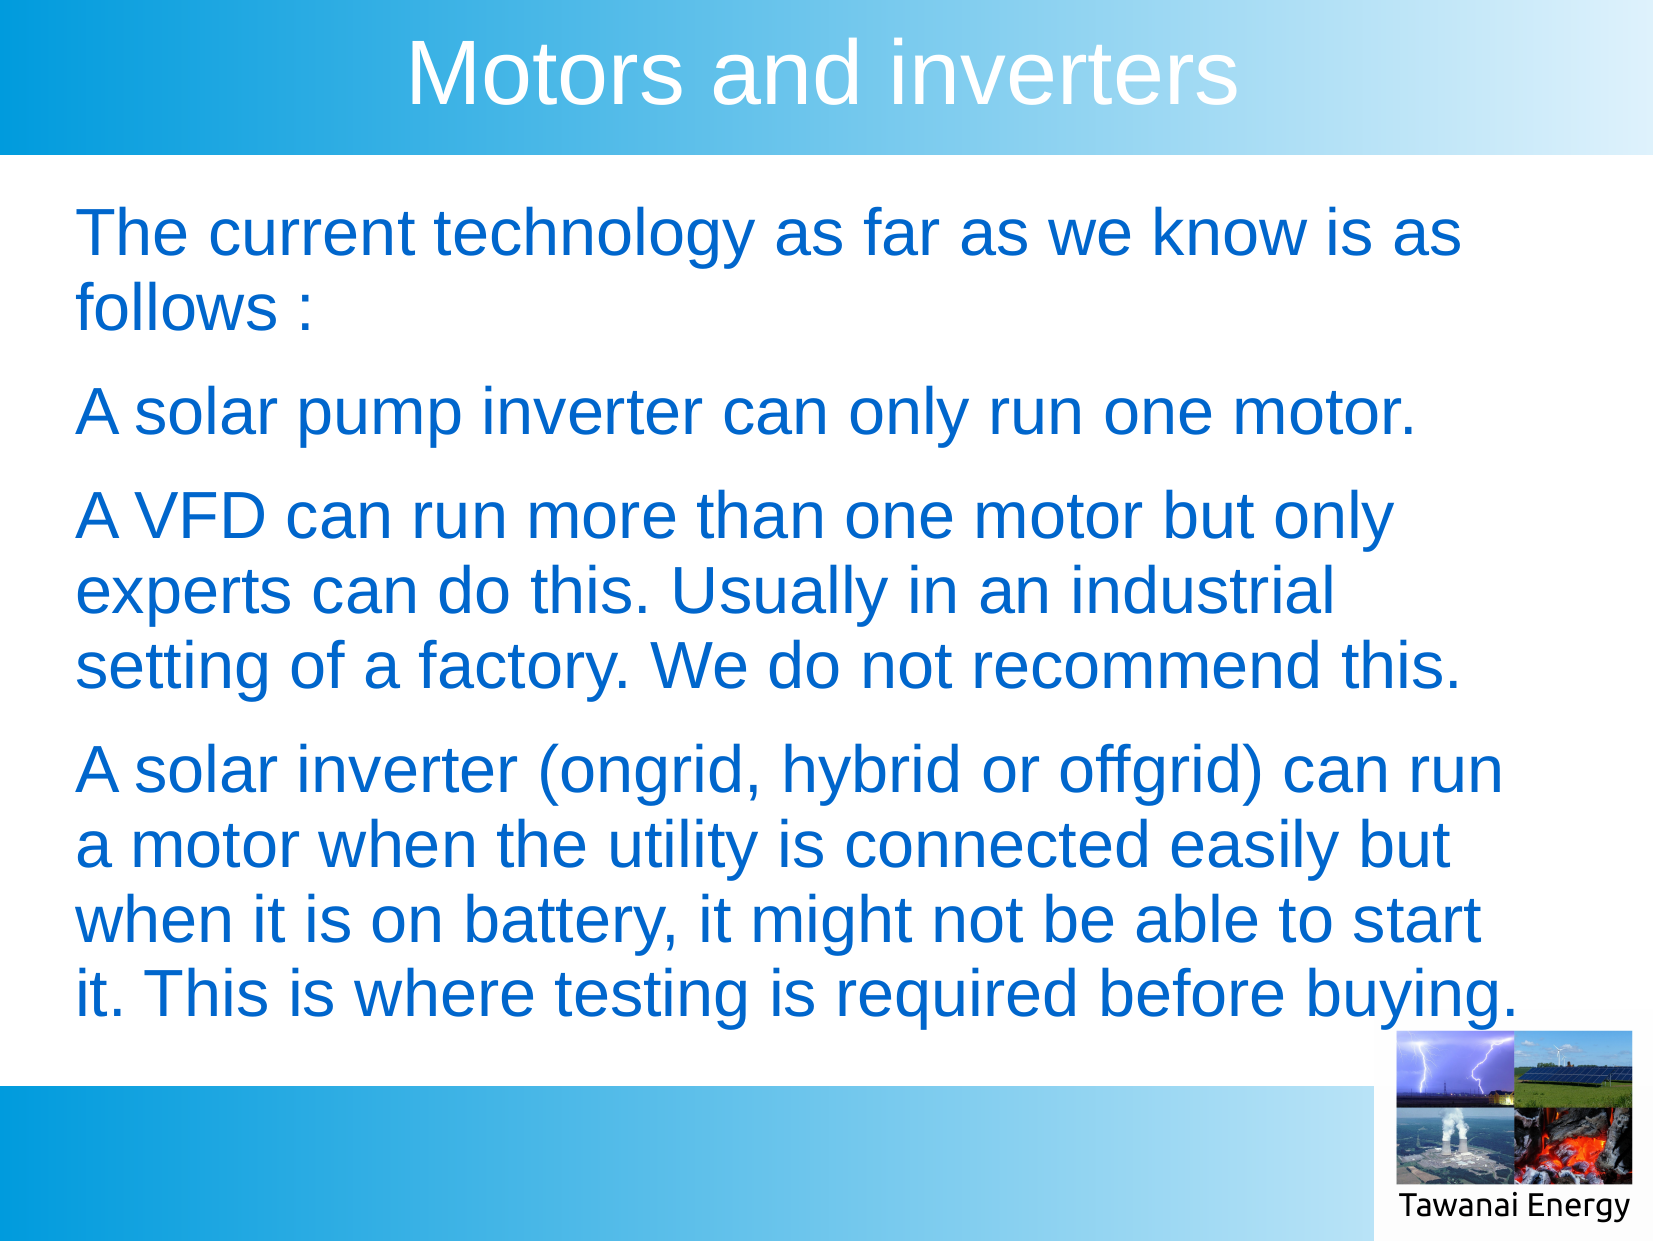

# Motors and inverters
The current technology as far as we know is as follows :
A solar pump inverter can only run one motor.
A VFD can run more than one motor but only experts can do this. Usually in an industrial setting of a factory. We do not recommend this.
A solar inverter (ongrid, hybrid or offgrid) can run a motor when the utility is connected easily but when it is on battery, it might not be able to start it. This is where testing is required before buying.